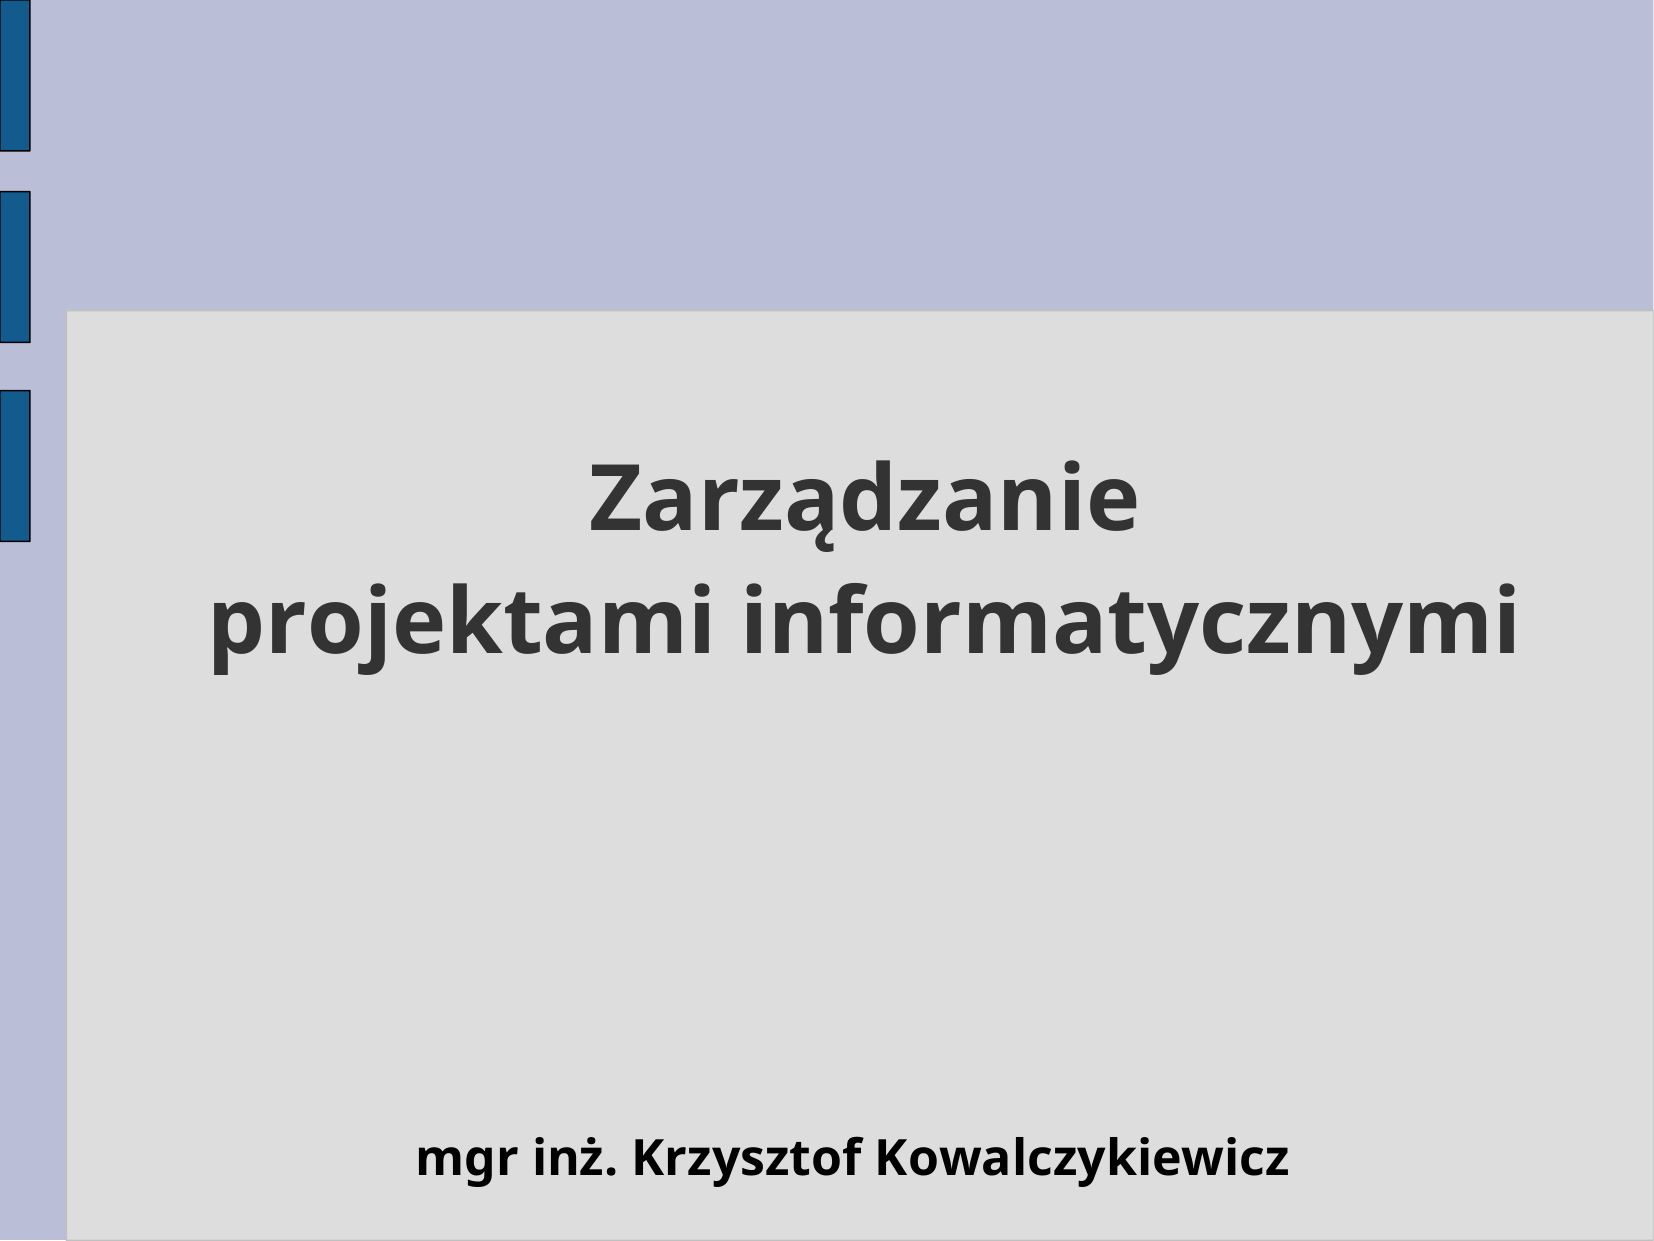

Zarządzanie
projektami informatycznymi
# mgr inż. Krzysztof Kowalczykiewicz